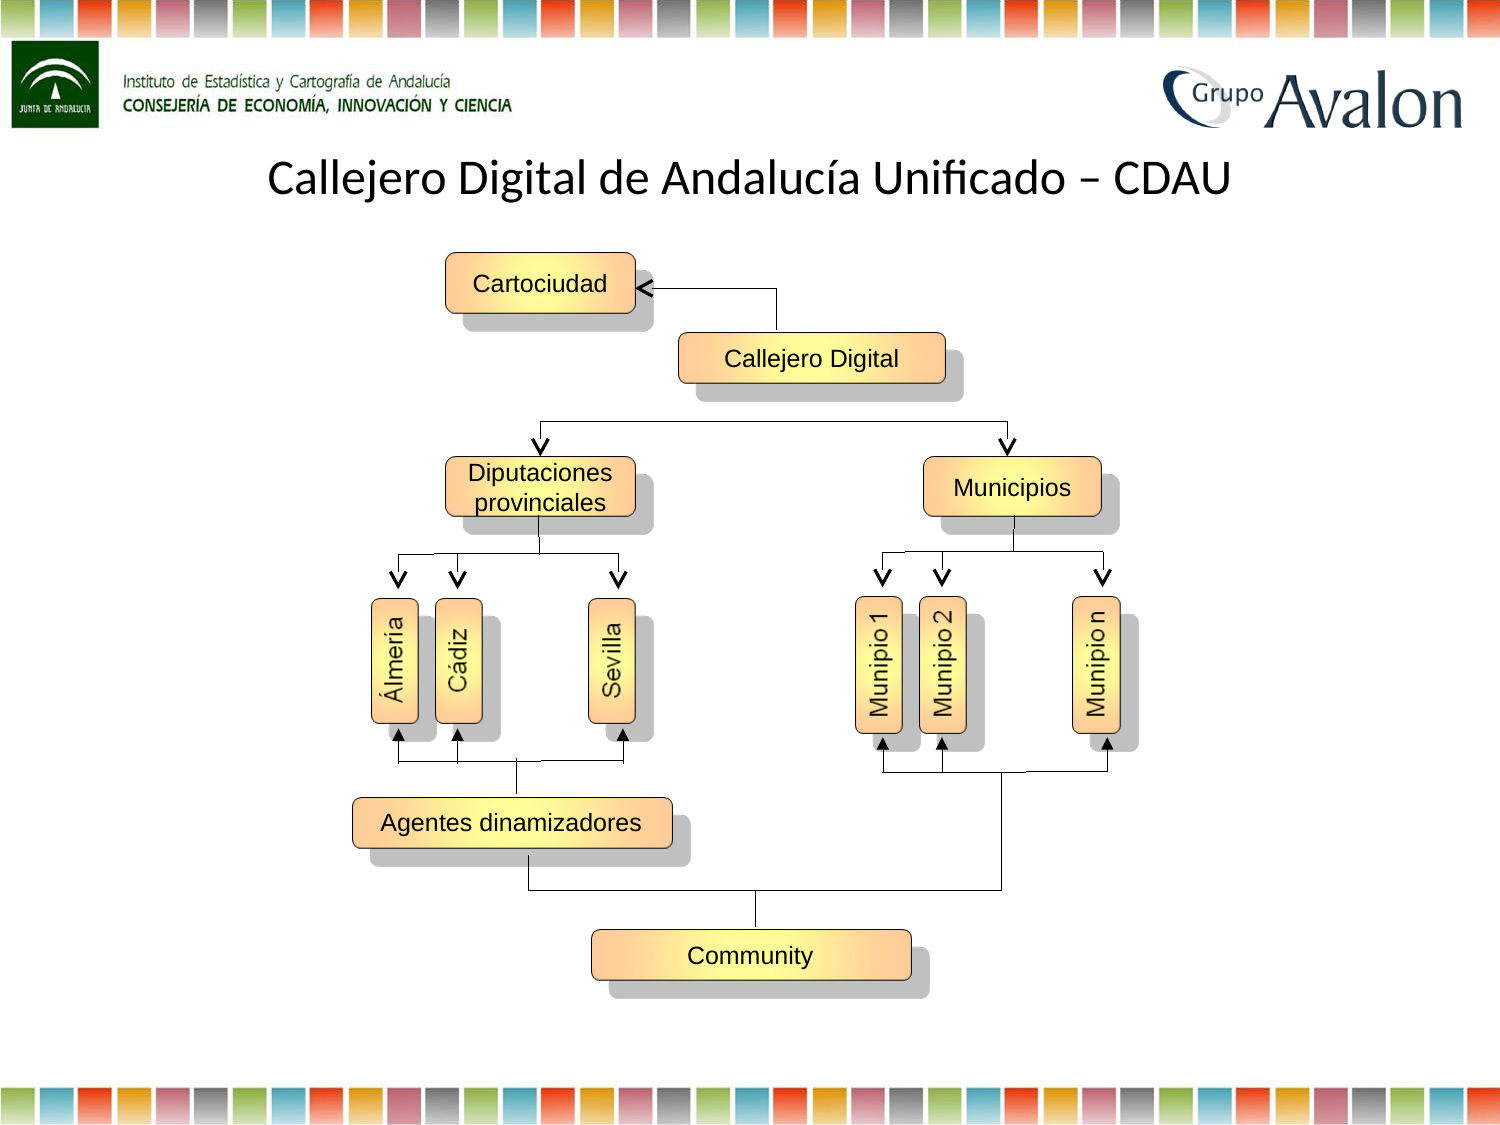

Callejero Digital de Andalucía Unificado – CDAU
Cartociudad
Callejero Digital
Diputaciones provinciales
Municipios
Agentes dinamizadores
Community